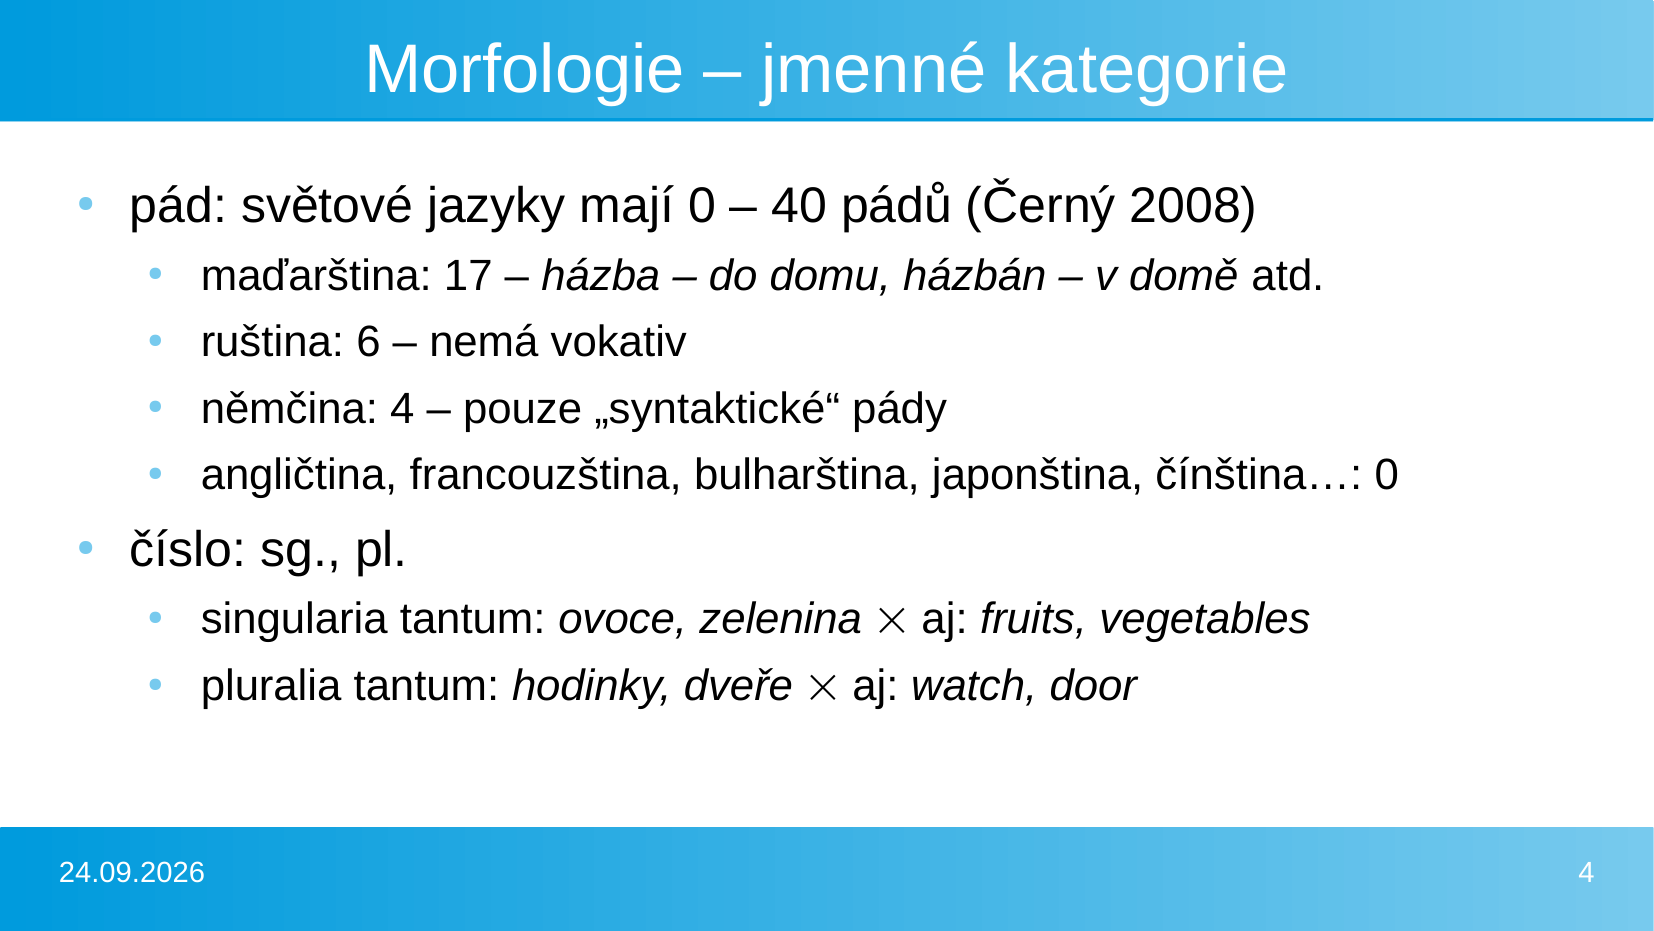

# Morfologie – jmenné kategorie
pád: světové jazyky mají 0 – 40 pádů (Černý 2008)
maďarština: 17 – házba – do domu, házbán – v domě atd.
ruština: 6 – nemá vokativ
němčina: 4 – pouze „syntaktické“ pády
angličtina, francouzština, bulharština, japonština, čínština…: 0
číslo: sg., pl.
singularia tantum: ovoce, zelenina  aj: fruits, vegetables
pluralia tantum: hodinky, dveře  aj: watch, door
4